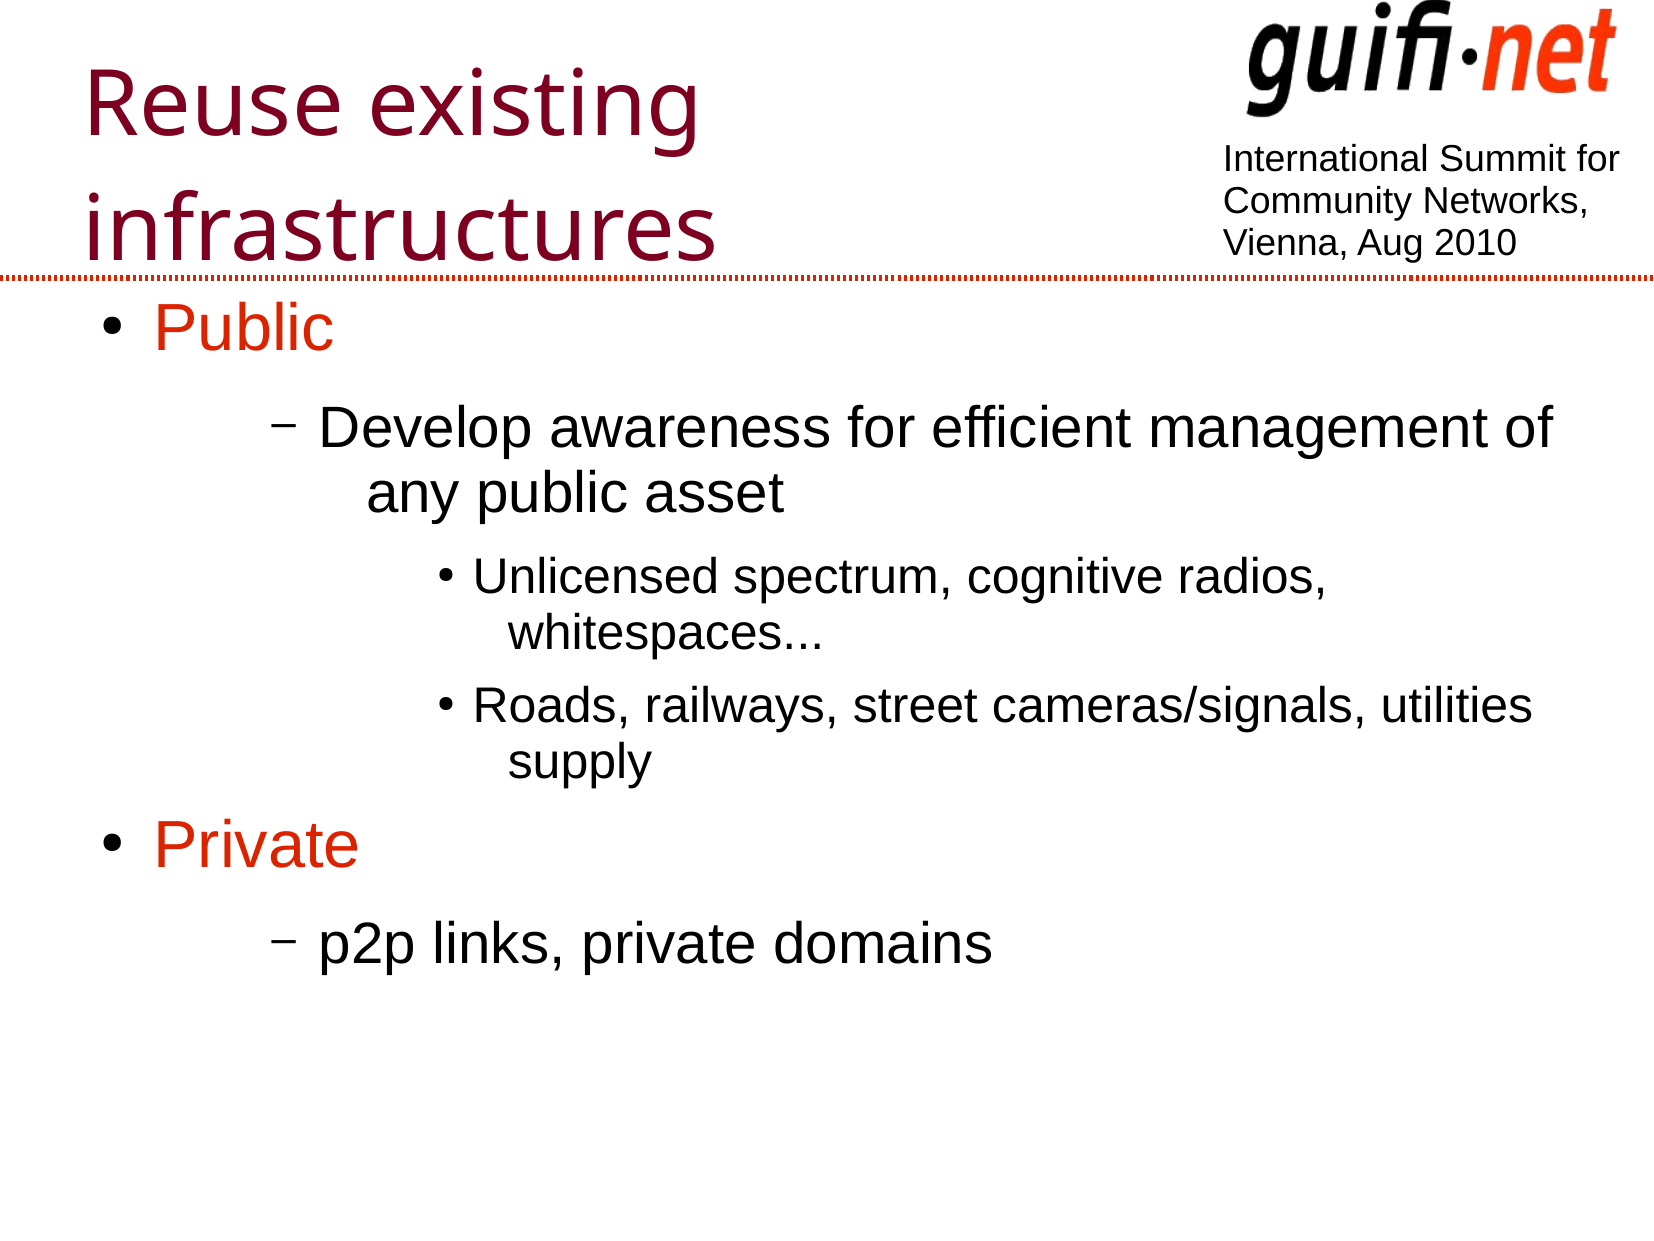

# Reuse existing infrastructures
Public
Develop awareness for efficient management of any public asset
Unlicensed spectrum, cognitive radios, whitespaces...
Roads, railways, street cameras/signals, utilities supply
Private
p2p links, private domains